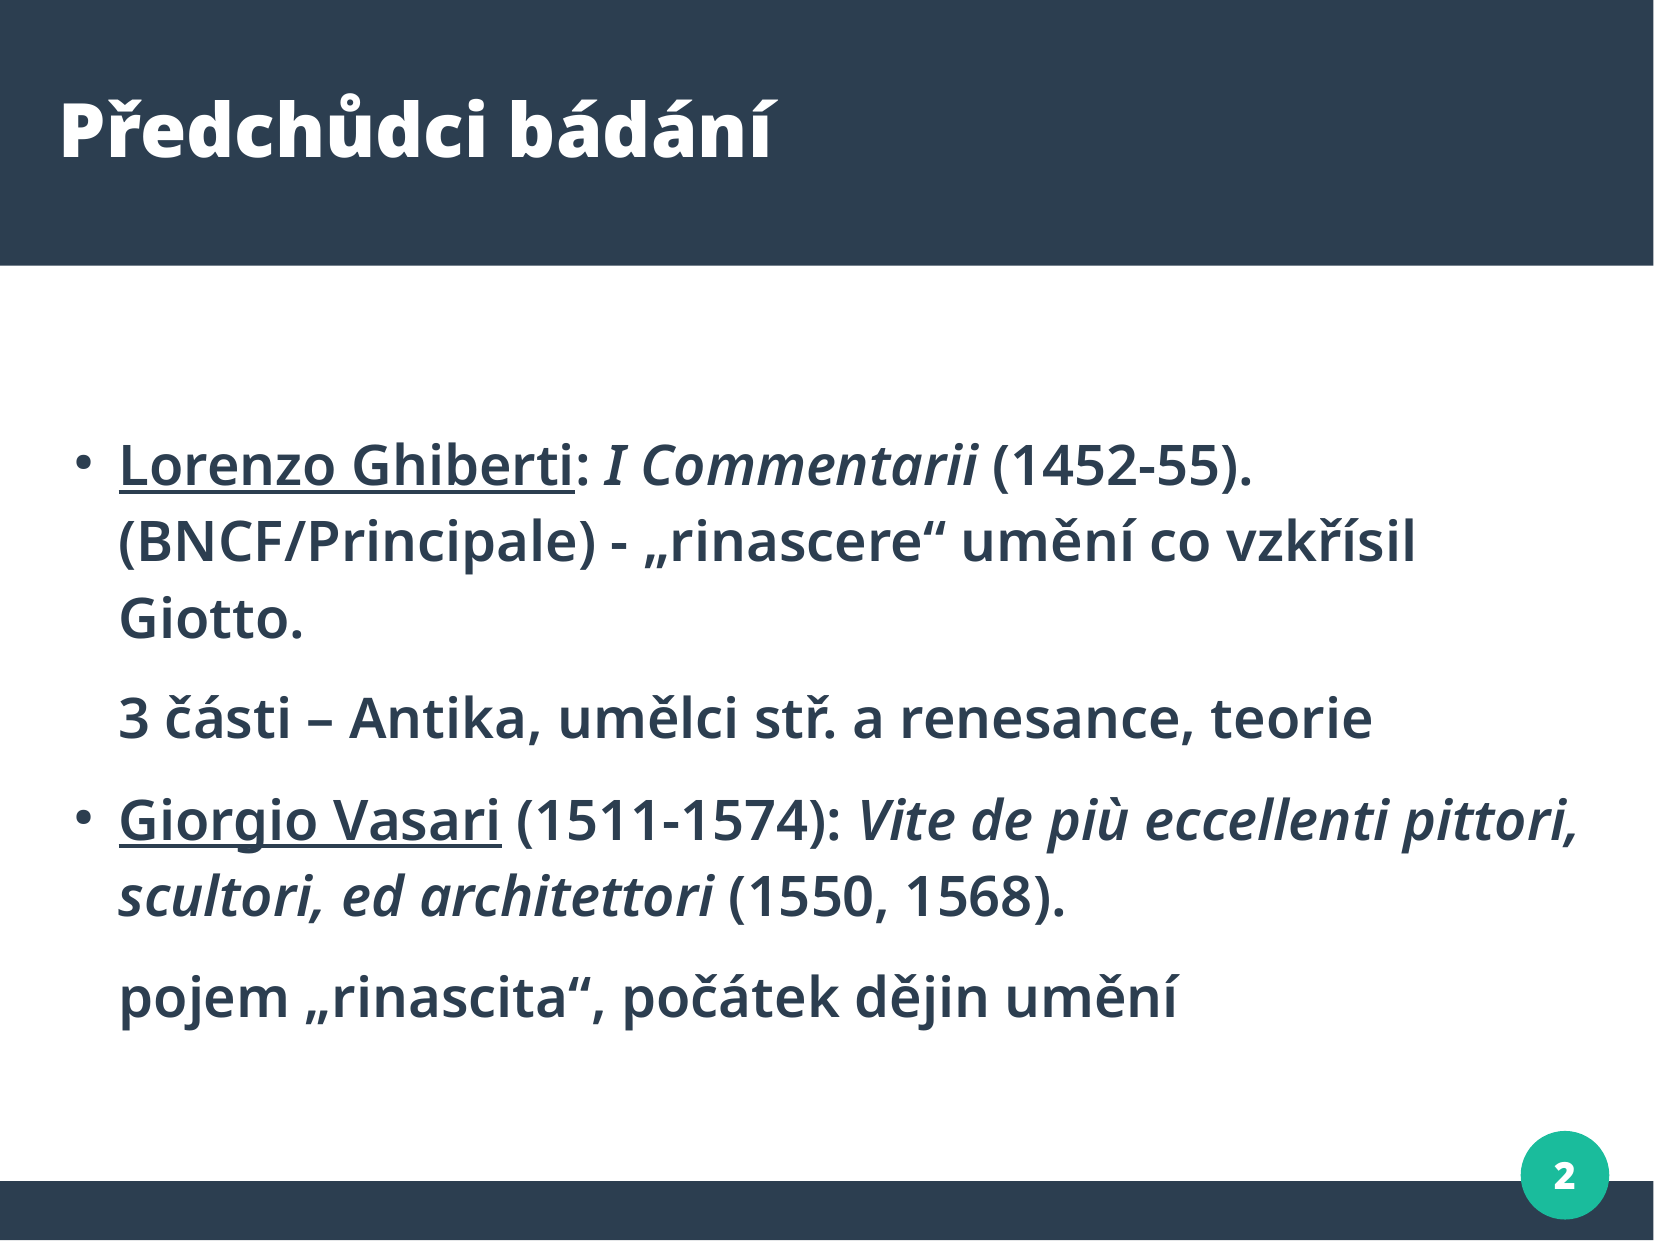

# Předchůdci bádání
Lorenzo Ghiberti: I Commentarii (1452-55). (BNCF/Principale) - „rinascere“ umění co vzkřísil Giotto.
3 části – Antika, umělci stř. a renesance, teorie
Giorgio Vasari (1511-1574): Vite de più eccellenti pittori, scultori, ed architettori (1550, 1568).
pojem „rinascita“, počátek dějin umění
2